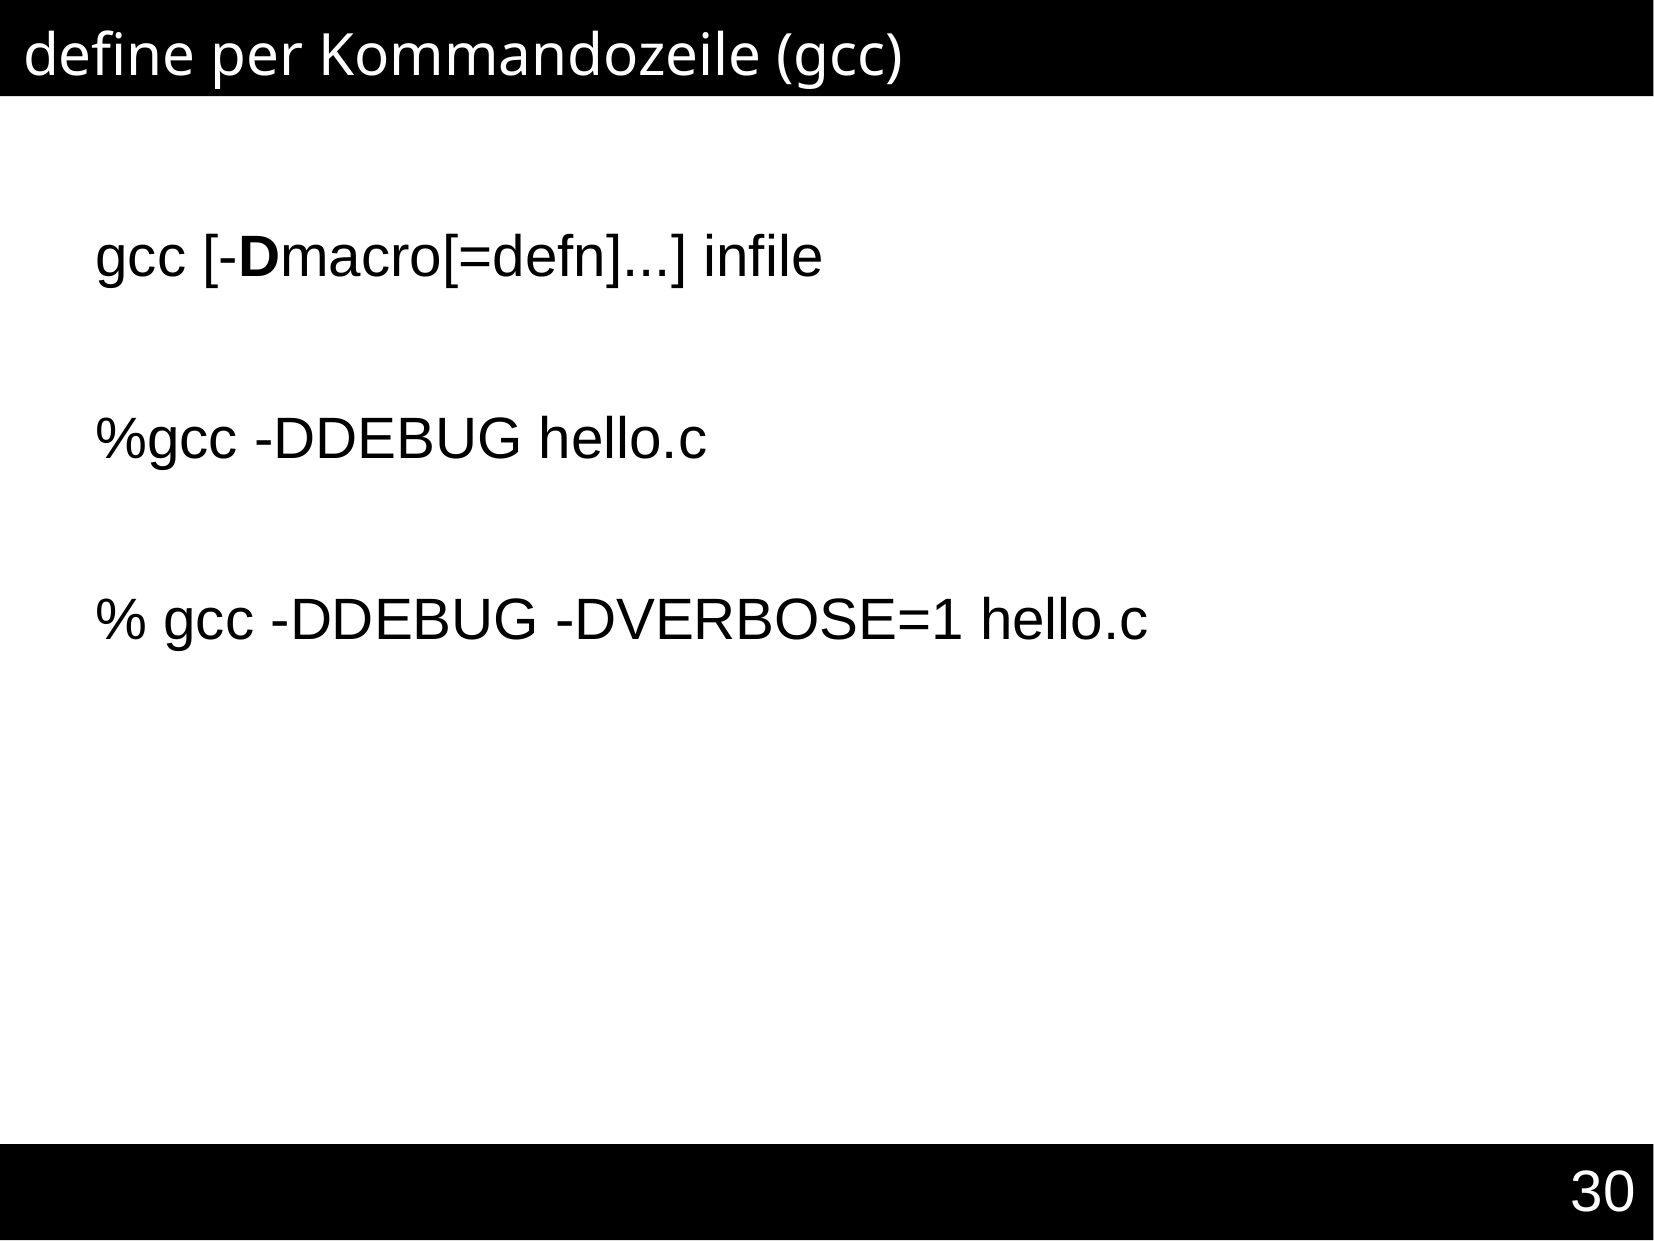

define per Kommandozeile (gcc)
gcc [-Dmacro[=defn]...] infile
%gcc -DDEBUG hello.c
% gcc -DDEBUG -DVERBOSE=1 hello.c
30